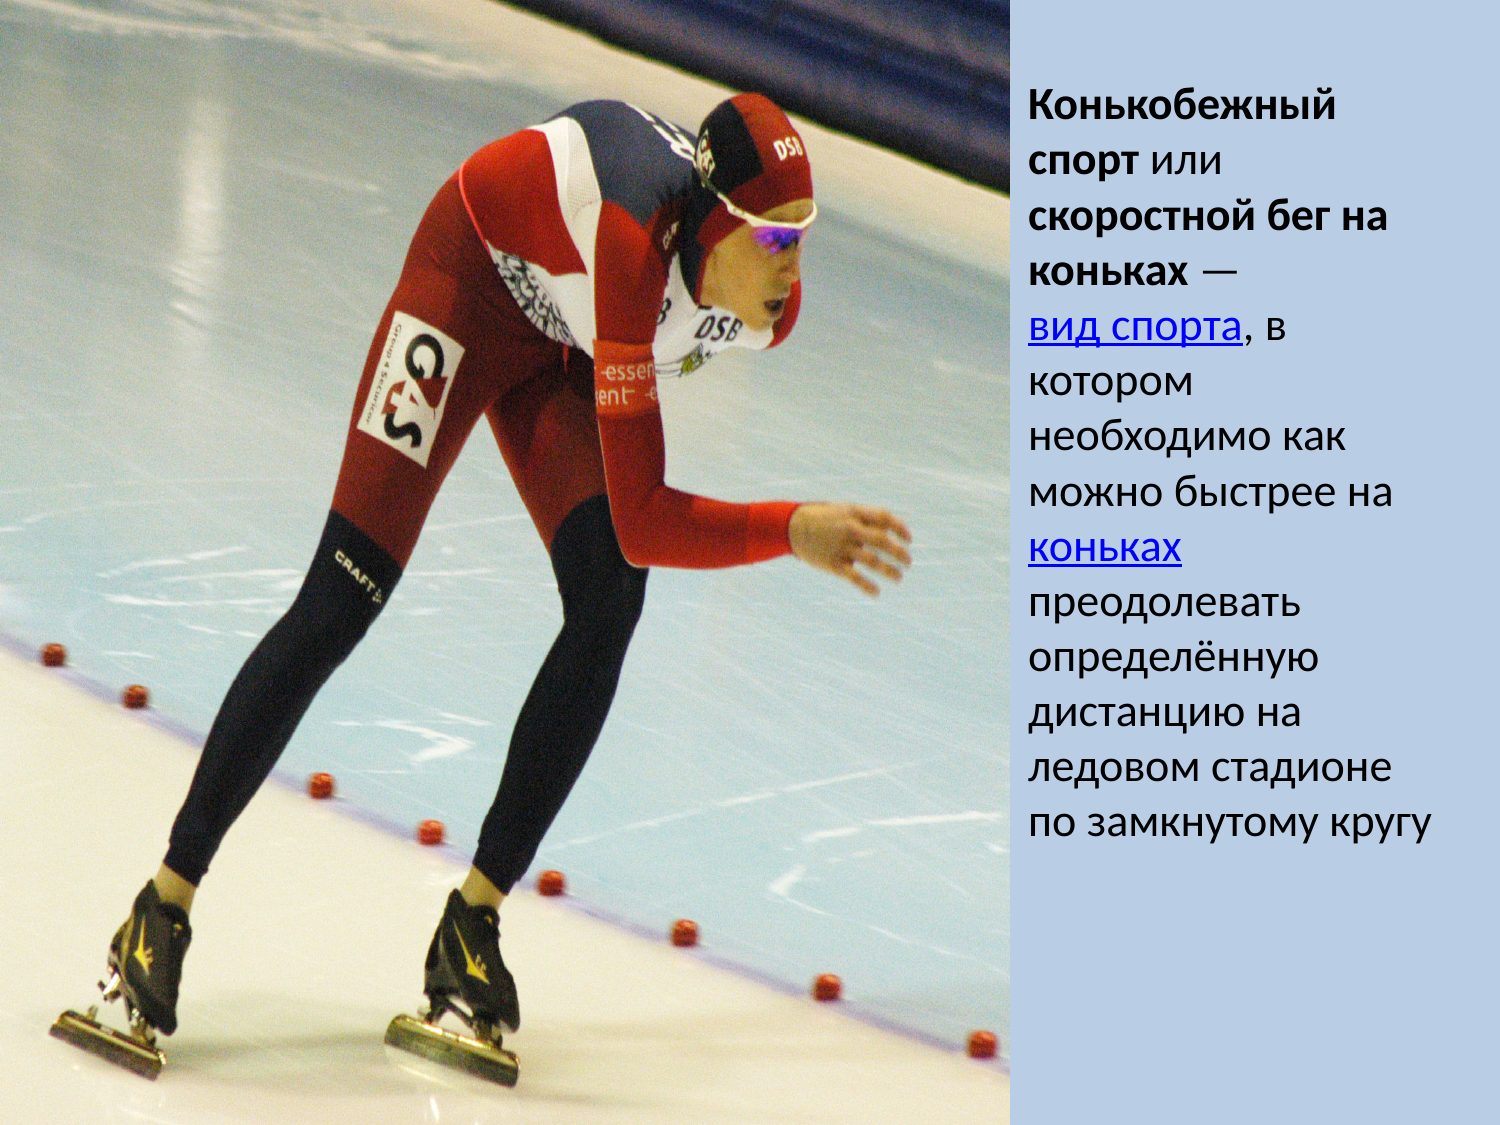

# Конькобежный спорт или скоростной бег на коньках — вид спорта, в котором необходимо как можно быстрее на коньках преодолевать определённую дистанцию на ледовом стадионе по замкнутому кругу